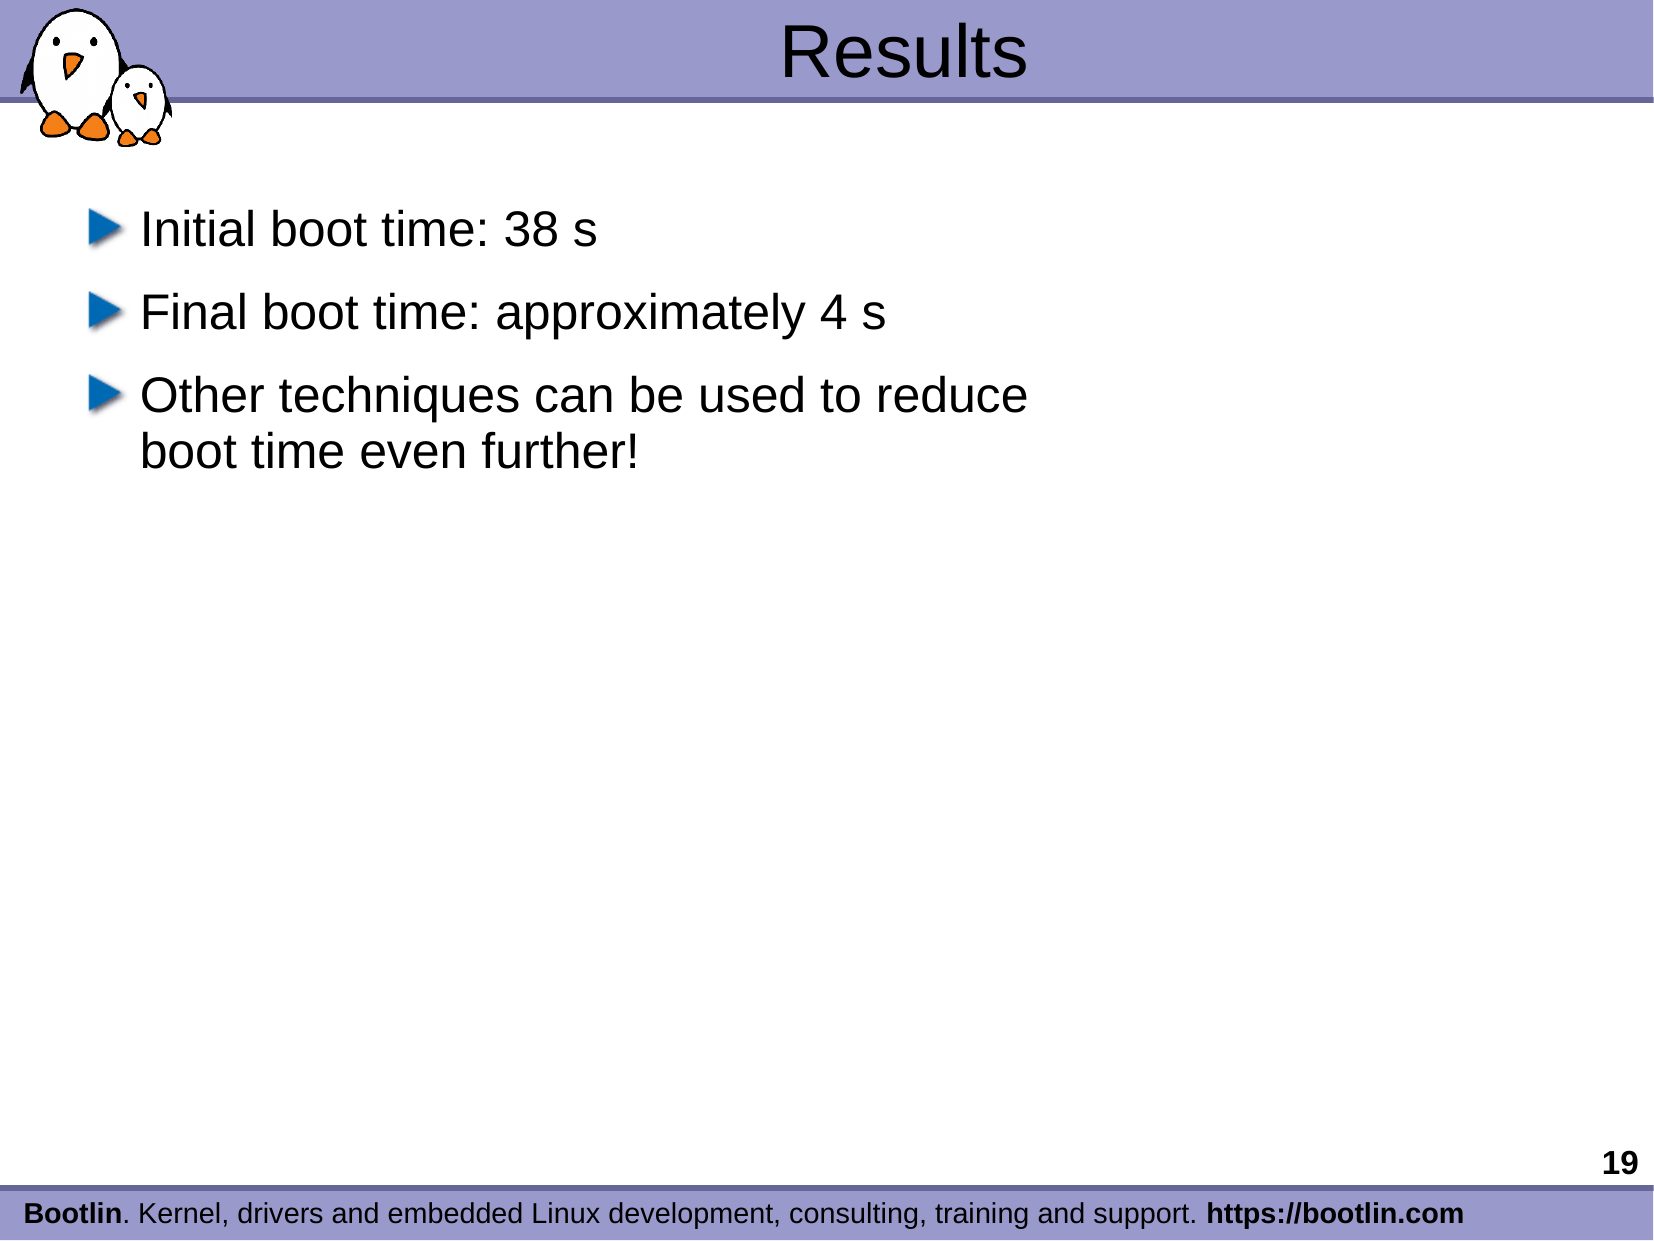

# Results
Initial boot time: 38 s
Final boot time: approximately 4 s
Other techniques can be used to reduce
boot time even further!